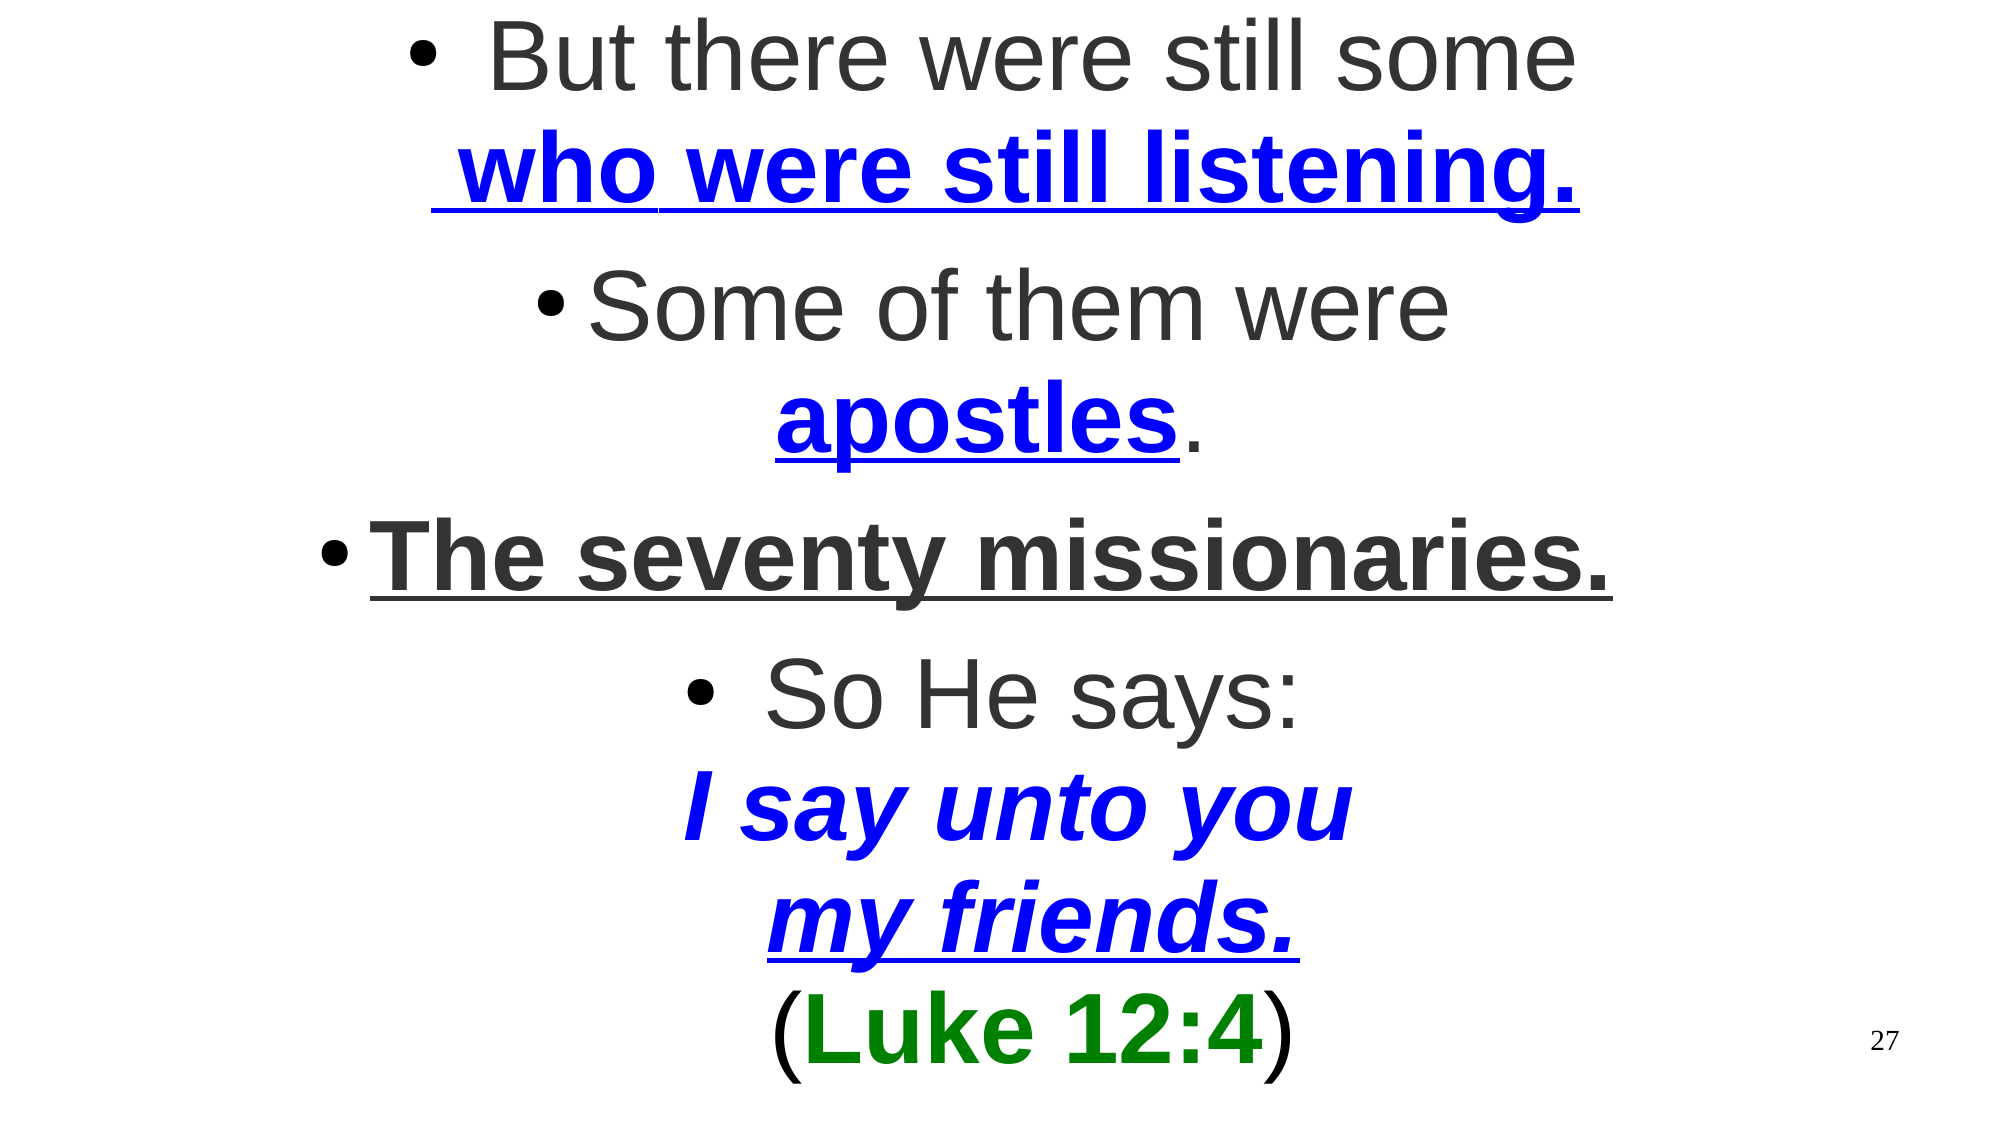

# But there were still some who were still listening.
Some of them were
apostles.
The seventy missionaries.
 So He says:
I say unto you
my friends.
(Luke 12:4)
27